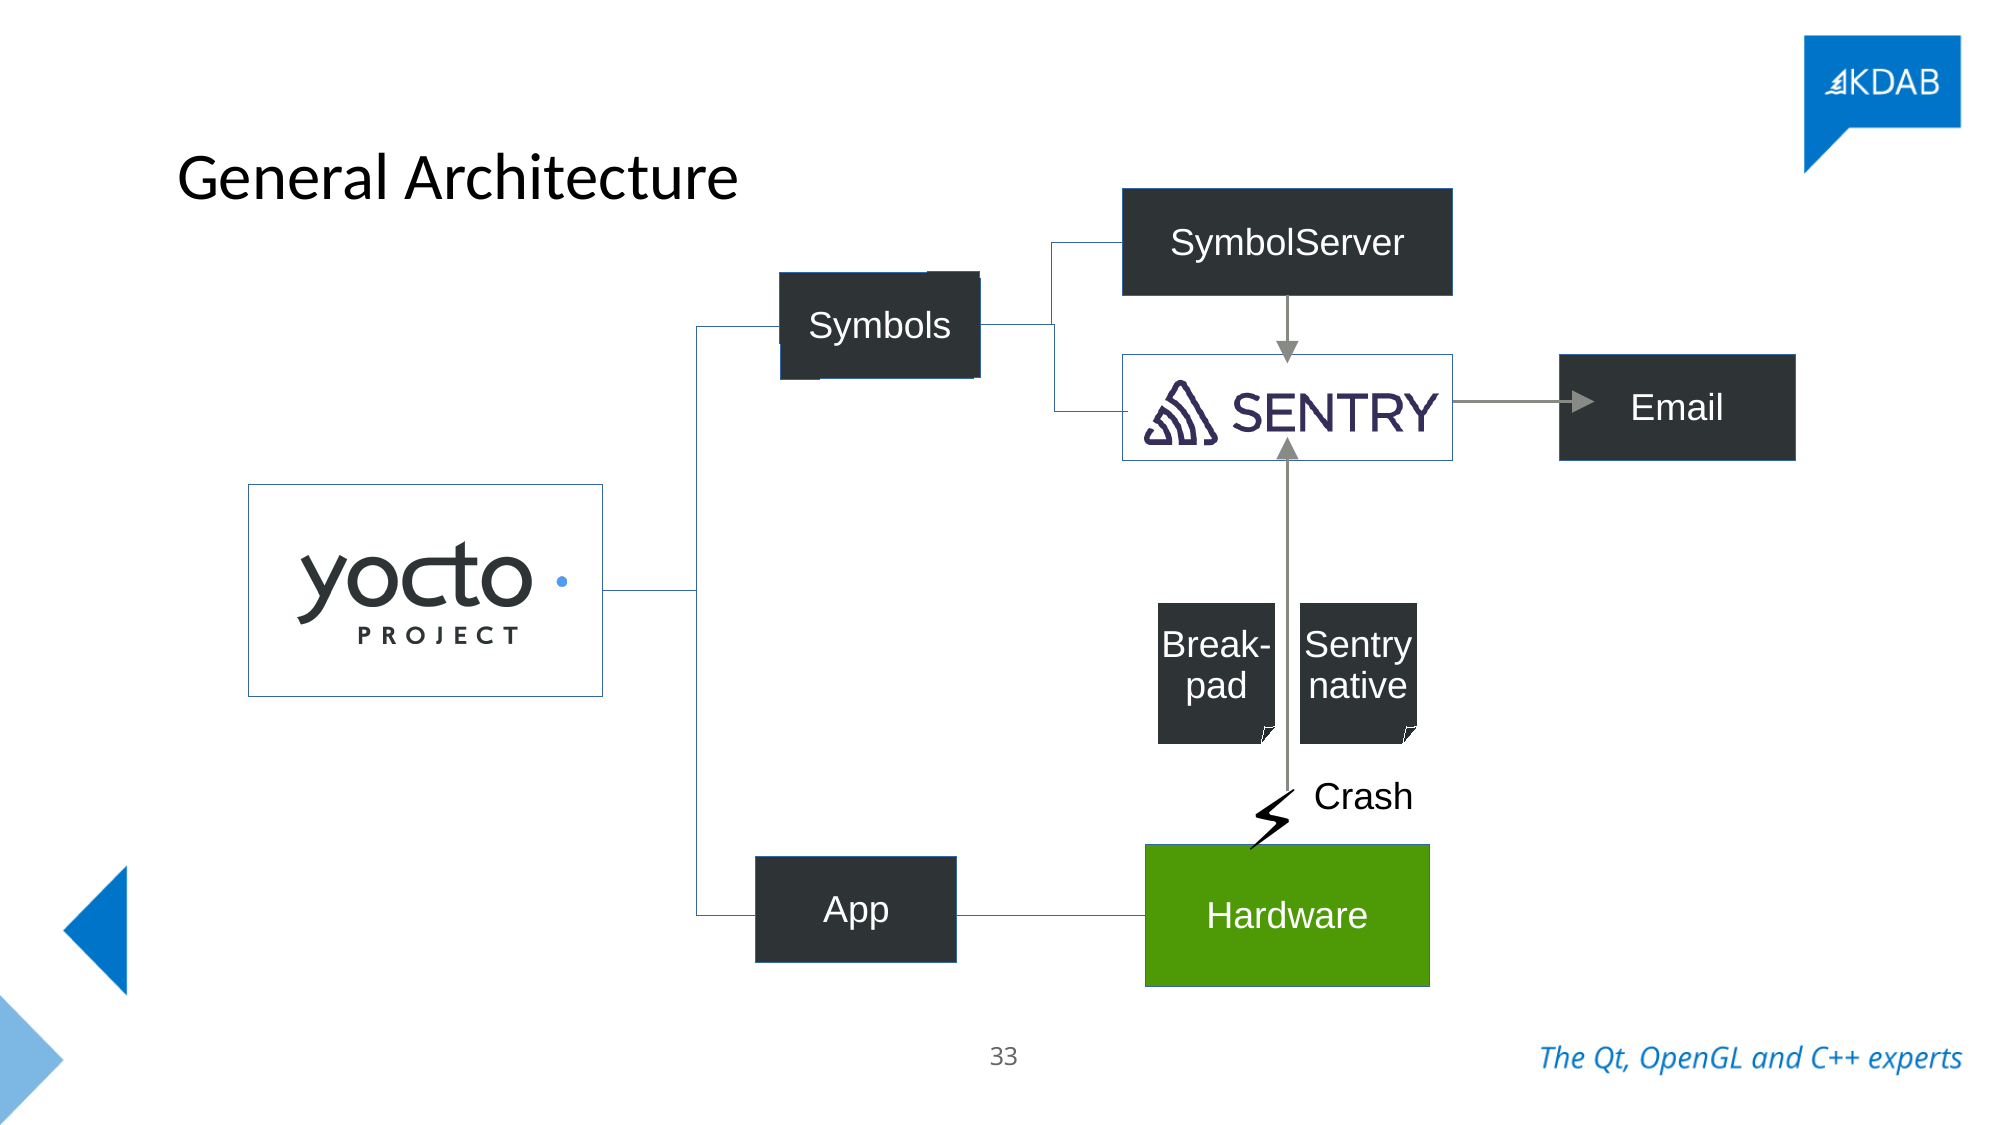

# General Architecture
SymbolServer
Symbols
Email
Yocto
Break-
pad
Sentry
native
⚡
Crash
Hardware
App